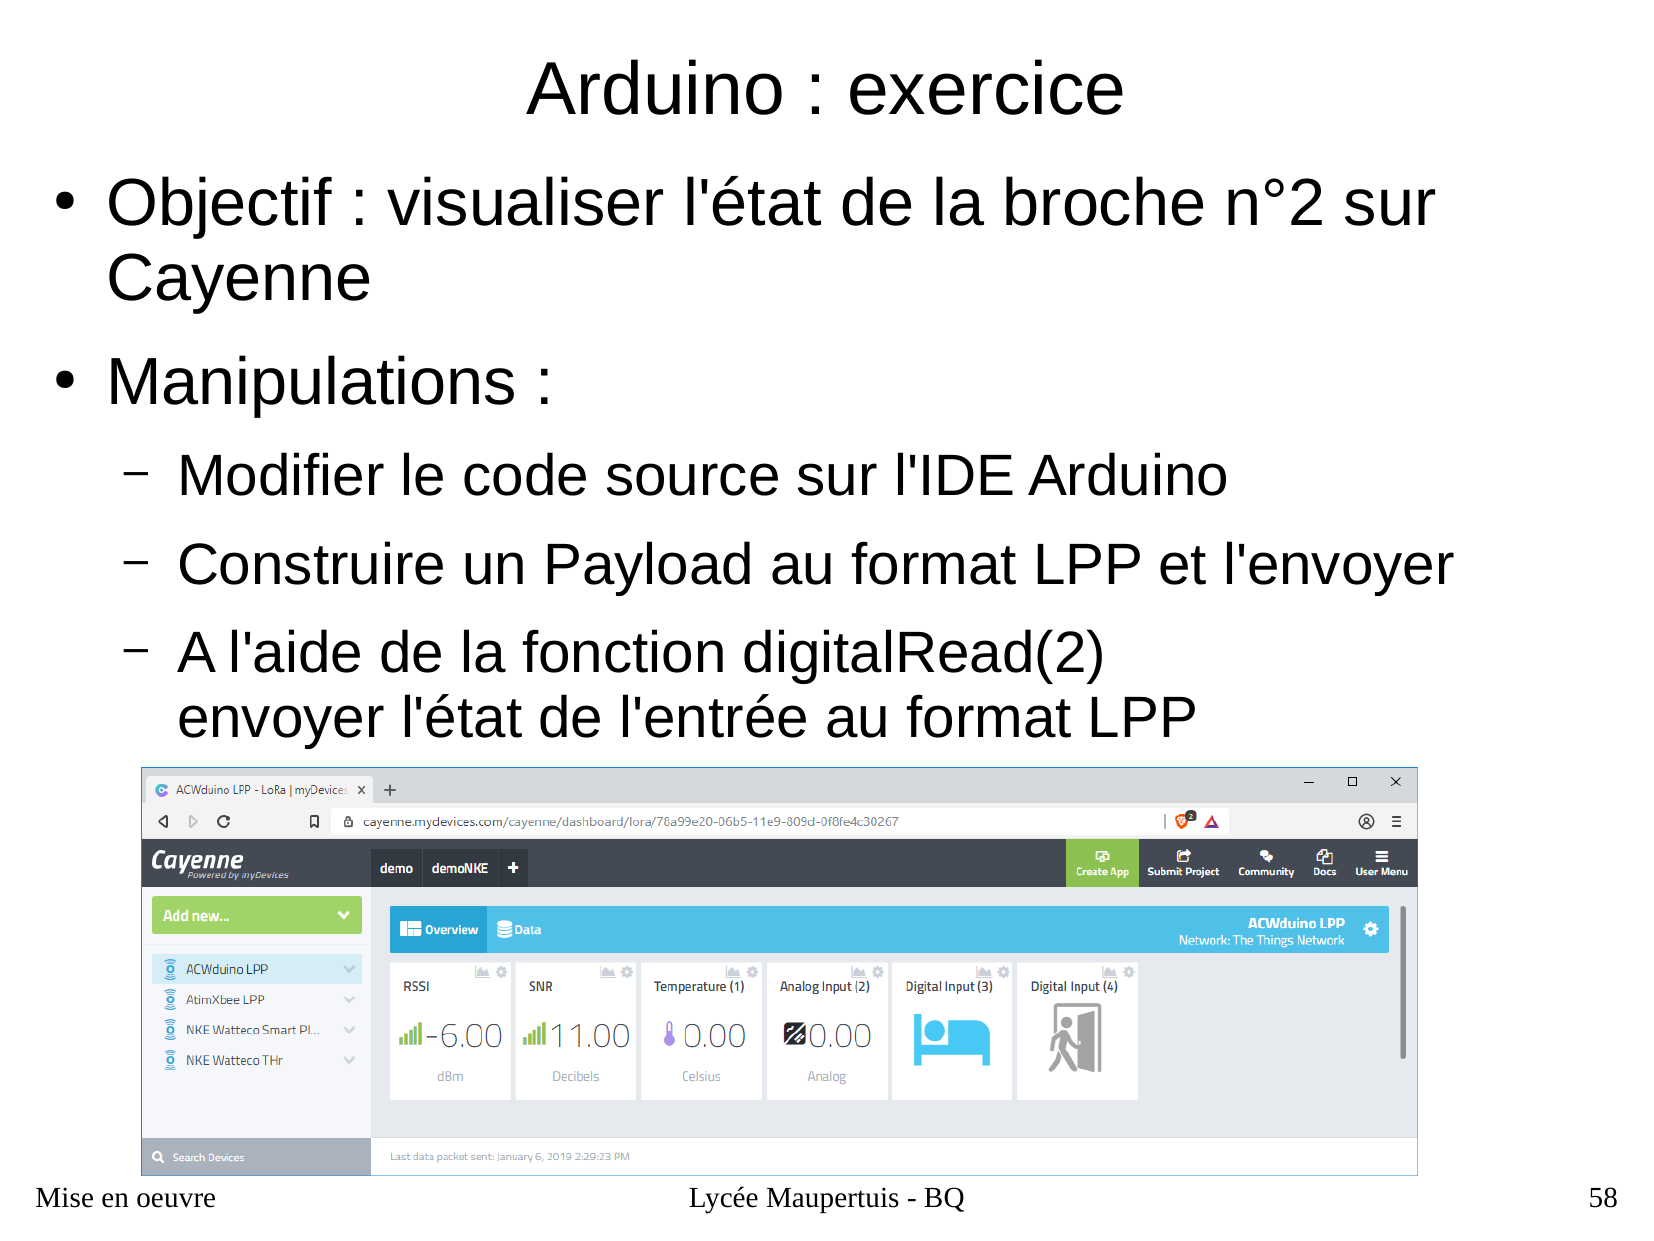

# Arduino : exercice
Objectif : visualiser l'état de la broche n°2 sur Cayenne
Manipulations :
Modifier le code source sur l'IDE Arduino
Construire un Payload au format LPP et l'envoyer
A l'aide de la fonction digitalRead(2)
envoyer l'état de l'entrée au format LPP
Mise en oeuvre
Lycée Maupertuis - BQ
58